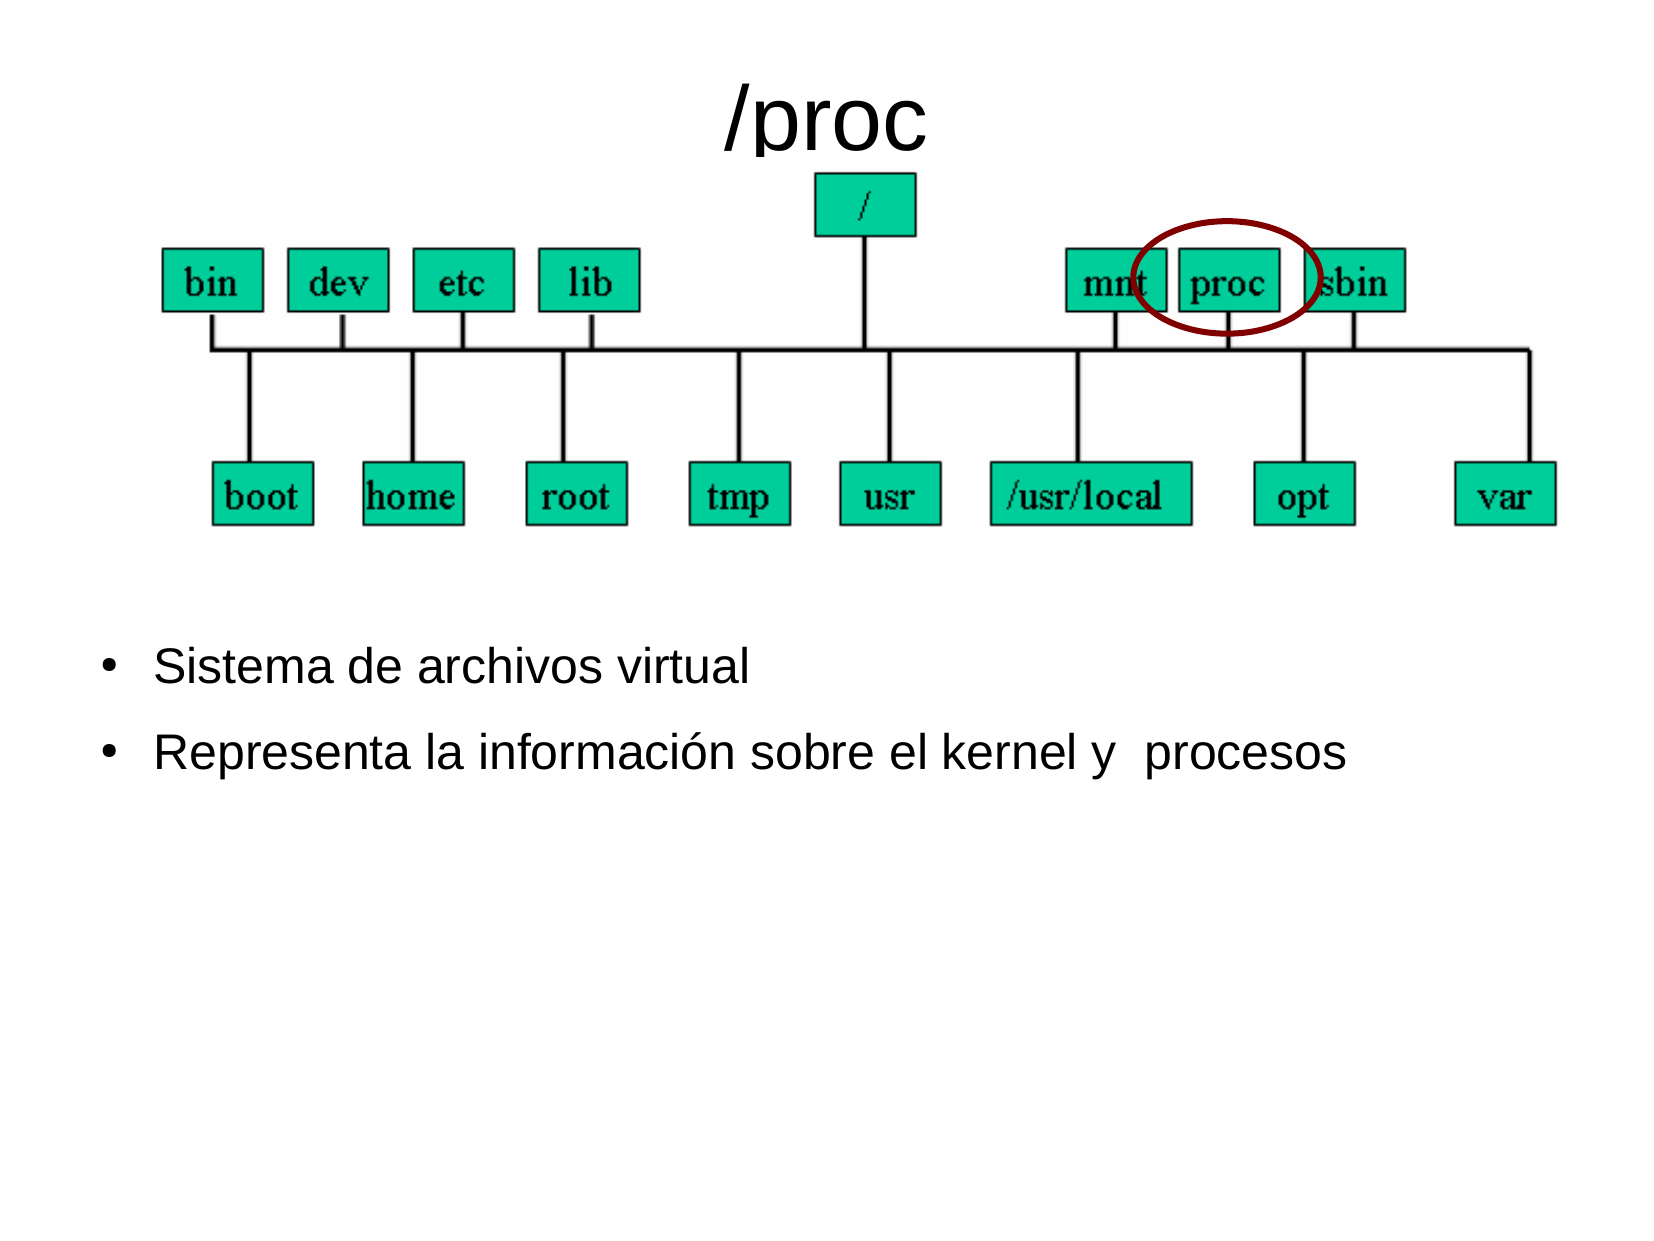

# /proc
Sistema de archivos virtual
Representa la información sobre el kernel y procesos